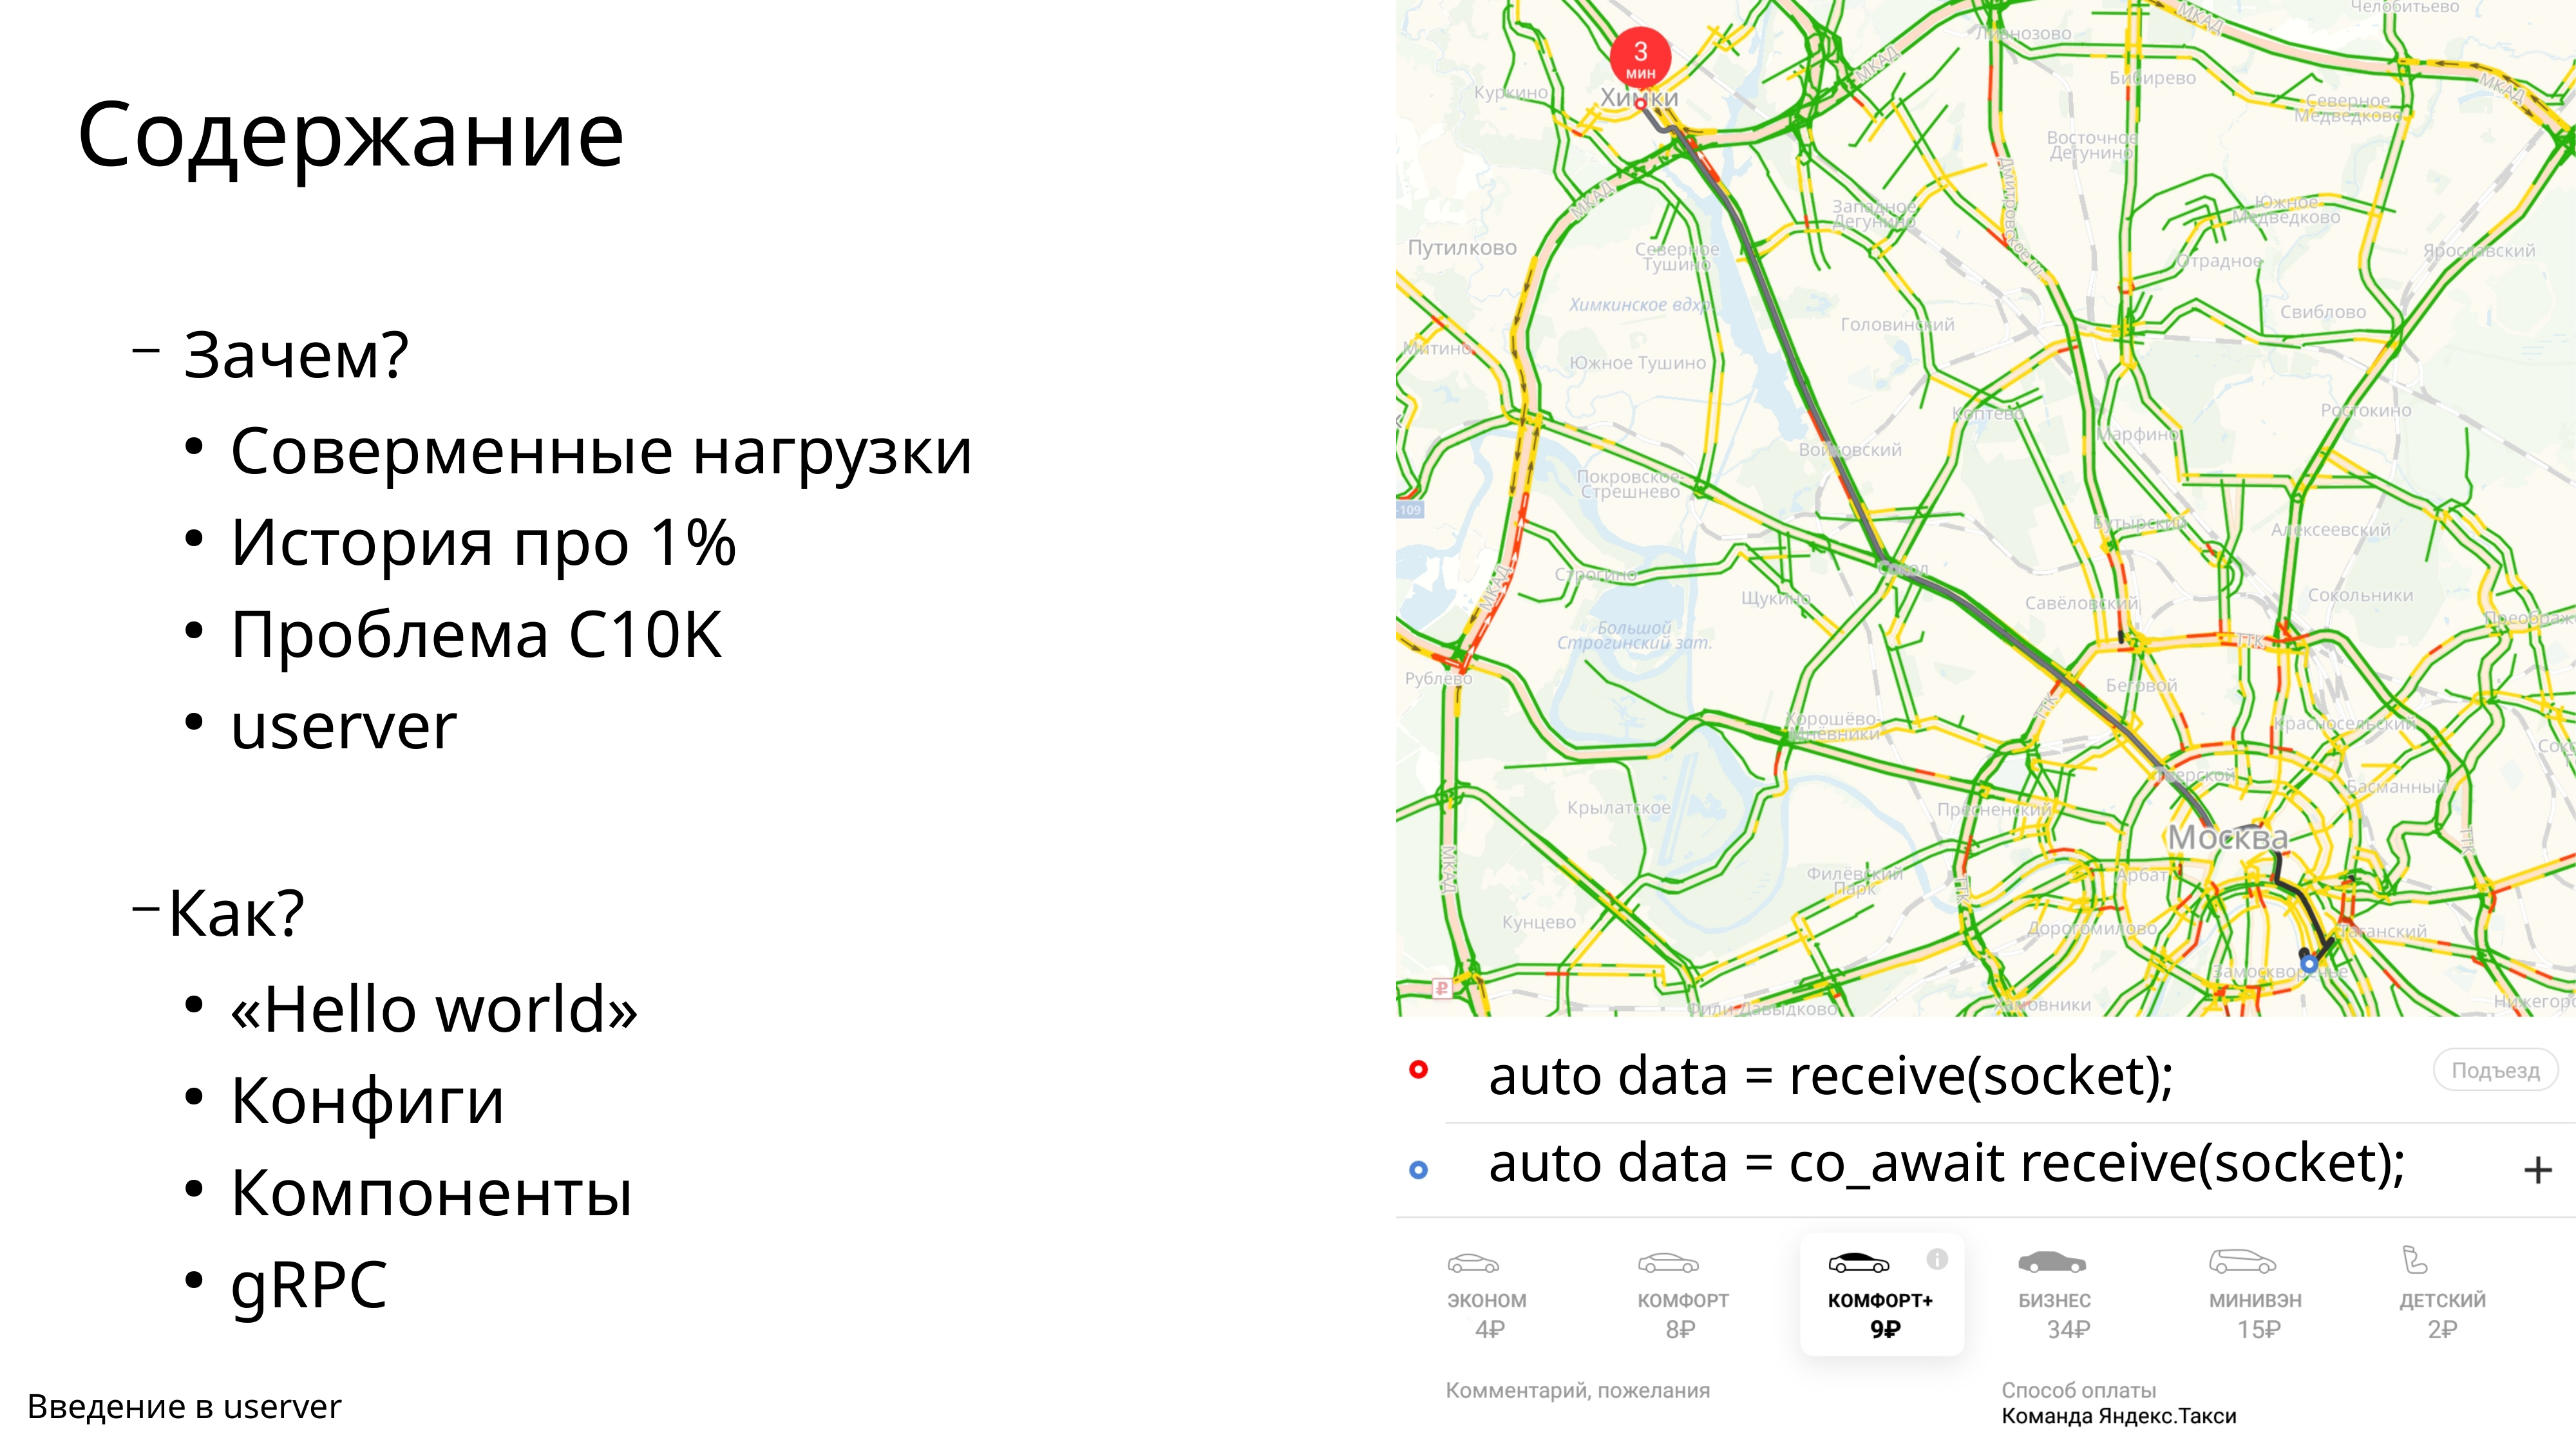

# Содержание
 Зачем?
 Соверменные нагрузки
 История про 1%
 Проблема C10K
 userver
Как?
 «Hello world»
 Конфиги
 Компоненты
 gRPC
auto data = receive(socket);
auto data = co_await receive(socket);
Введение в userver